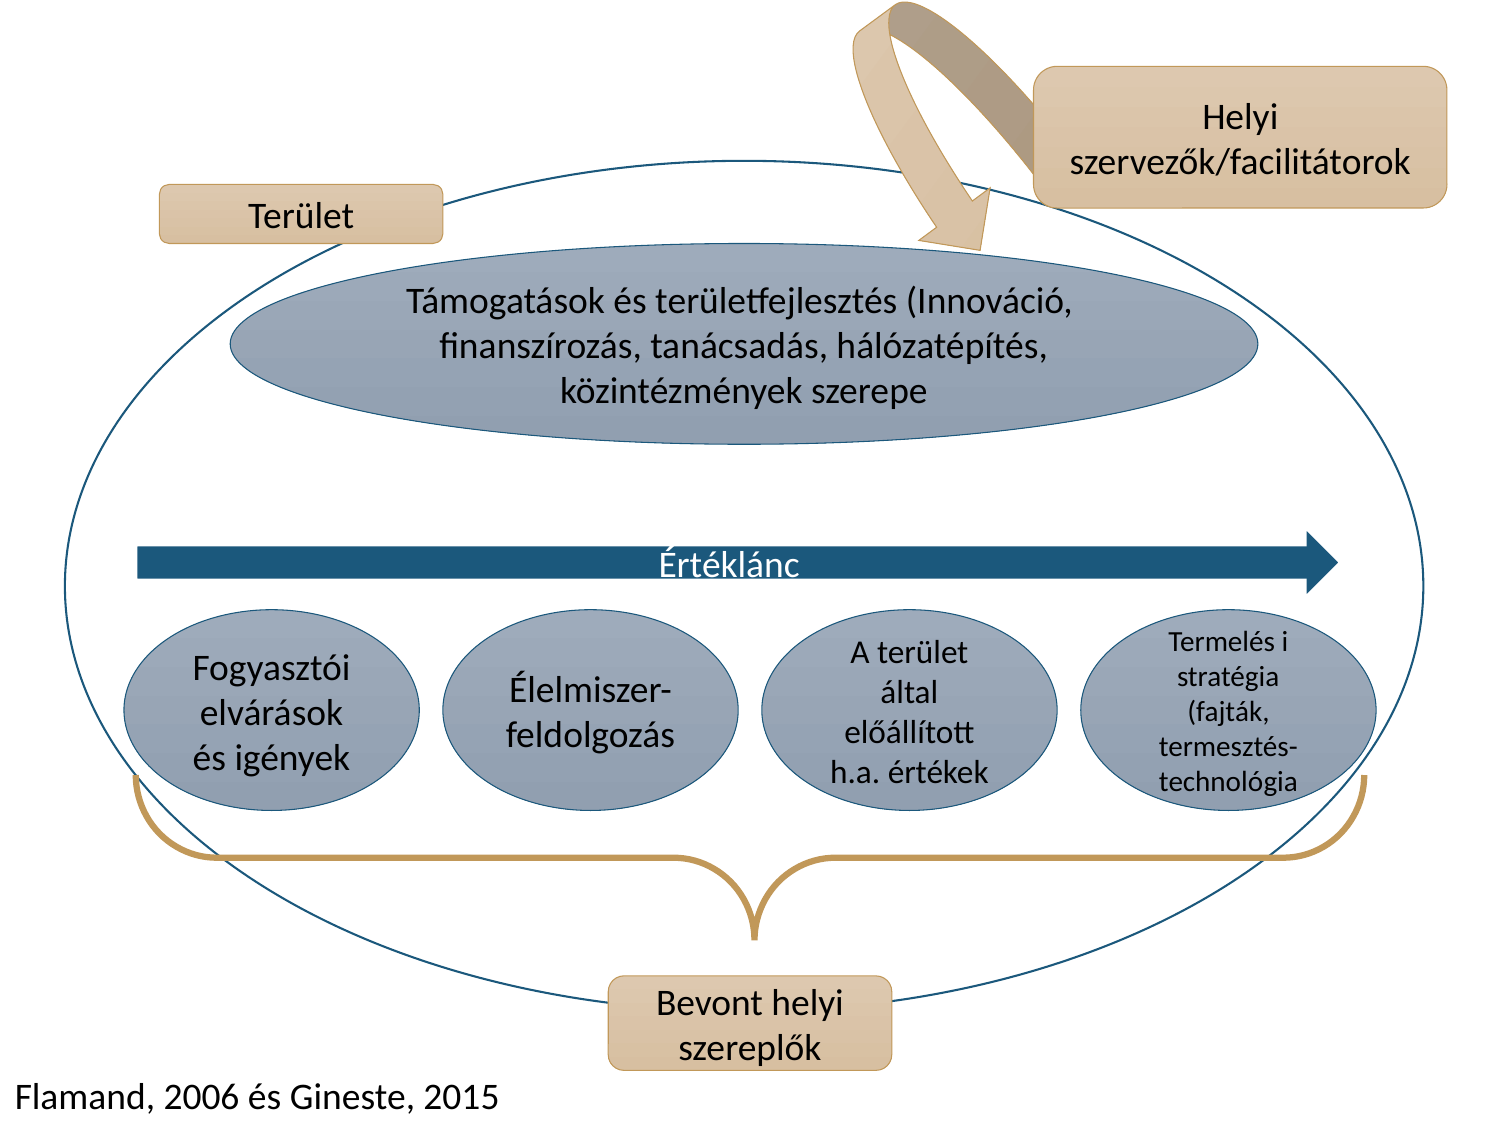

Helyi szervezők/facilitátorok
Terület
Támogatások és területfejlesztés (Innováció, finanszírozás, tanácsadás, hálózatépítés, közintézmények szerepe
Értéklánc
Fogyasztói elvárások és igények
Élelmiszer-feldolgozás
A terület által előállított h.a. értékek
Termelés i stratégia (fajták, termesztés-technológia
Bevont helyi szereplők
Flamand, 2006 és Gineste, 2015